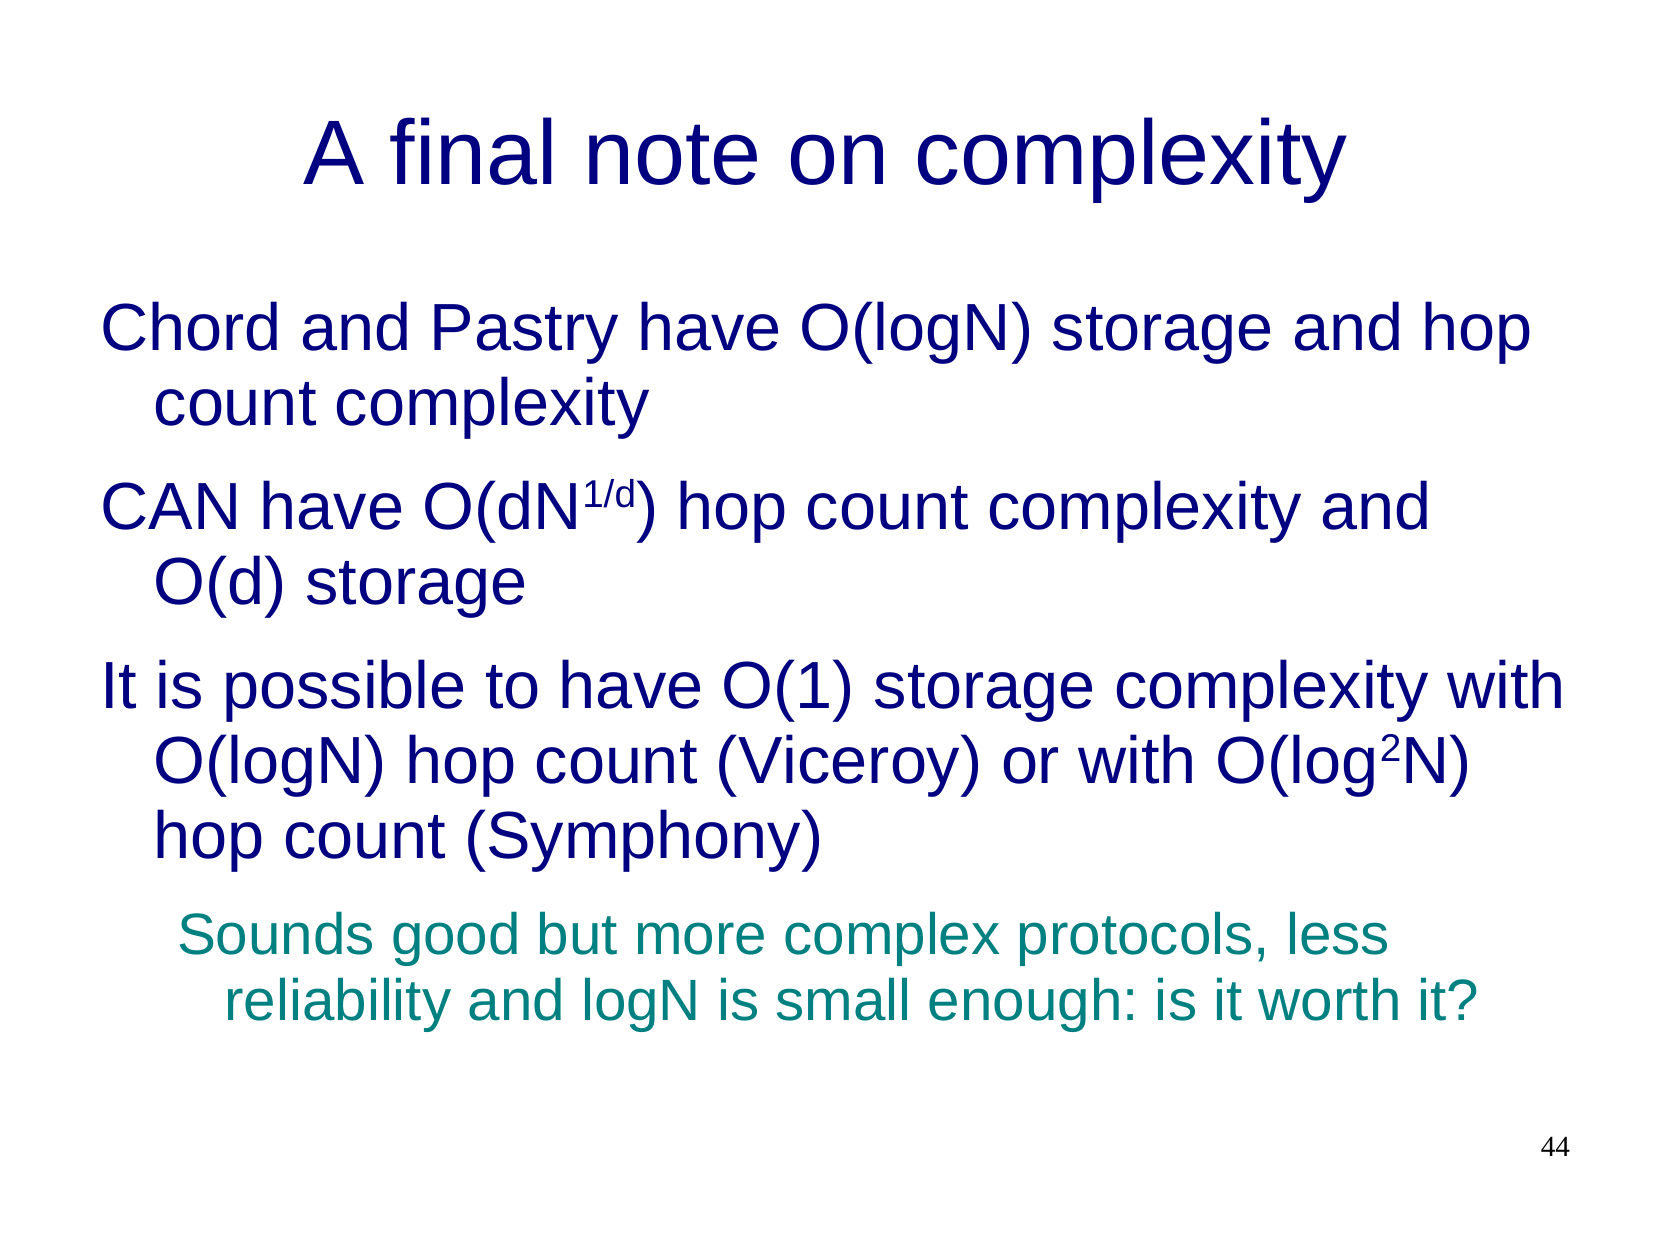

# A final note on complexity
Chord and Pastry have O(logN) storage and hop count complexity
CAN have O(dN1/d) hop count complexity and O(d) storage
It is possible to have O(1) storage complexity with O(logN) hop count (Viceroy) or with O(log2N) hop count (Symphony)
Sounds good but more complex protocols, less reliability and logN is small enough: is it worth it?
44